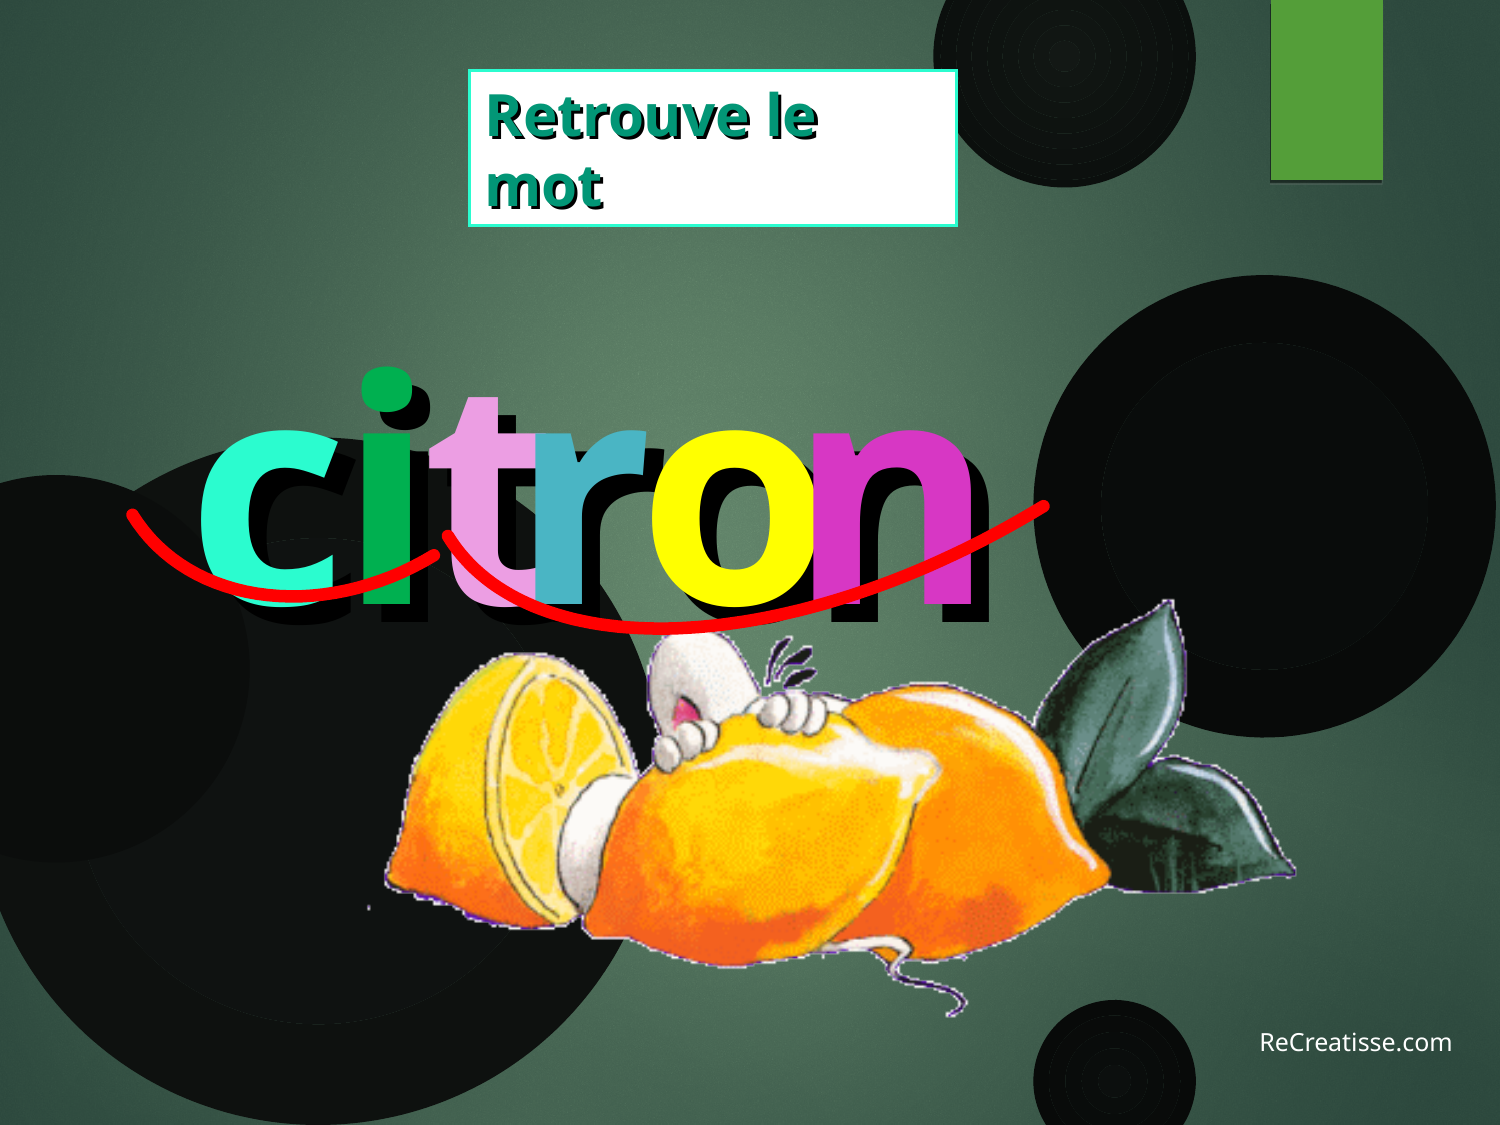

Retrouve le mot
o
n
c
i
t
r
ReCreatisse.com